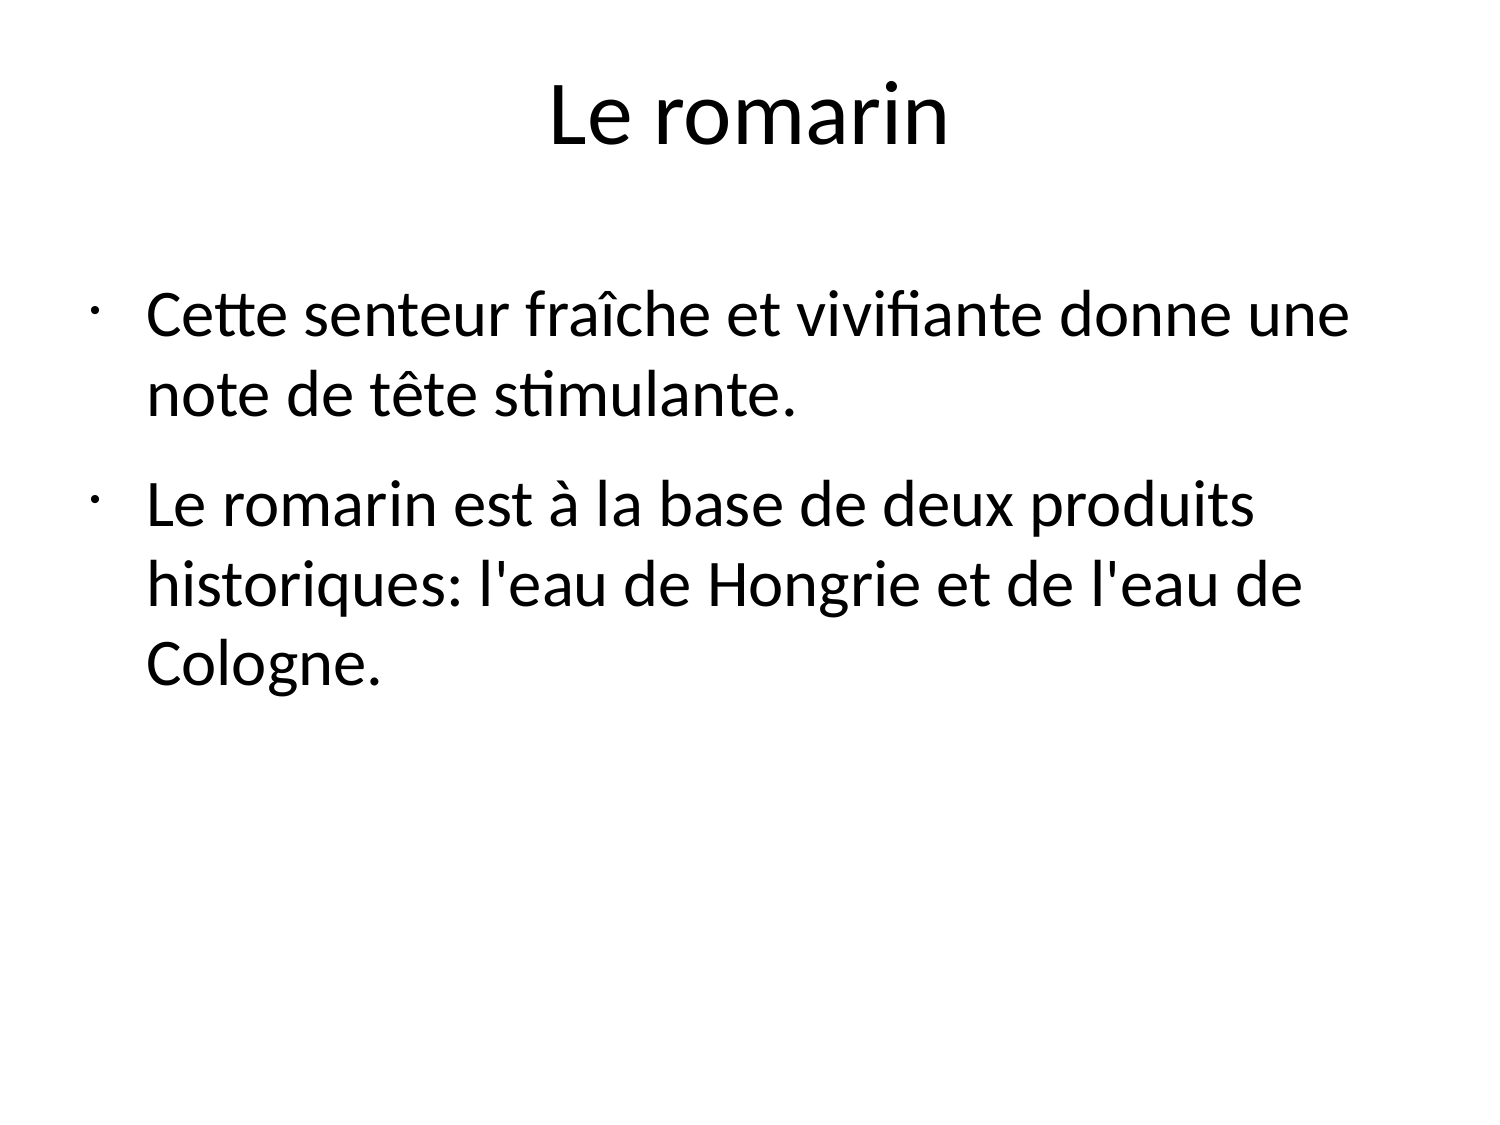

# Le romarin
Cette senteur fraîche et vivifiante donne une note de tête stimulante.
Le romarin est à la base de deux produits historiques: l'eau de Hongrie et de l'eau de Cologne.